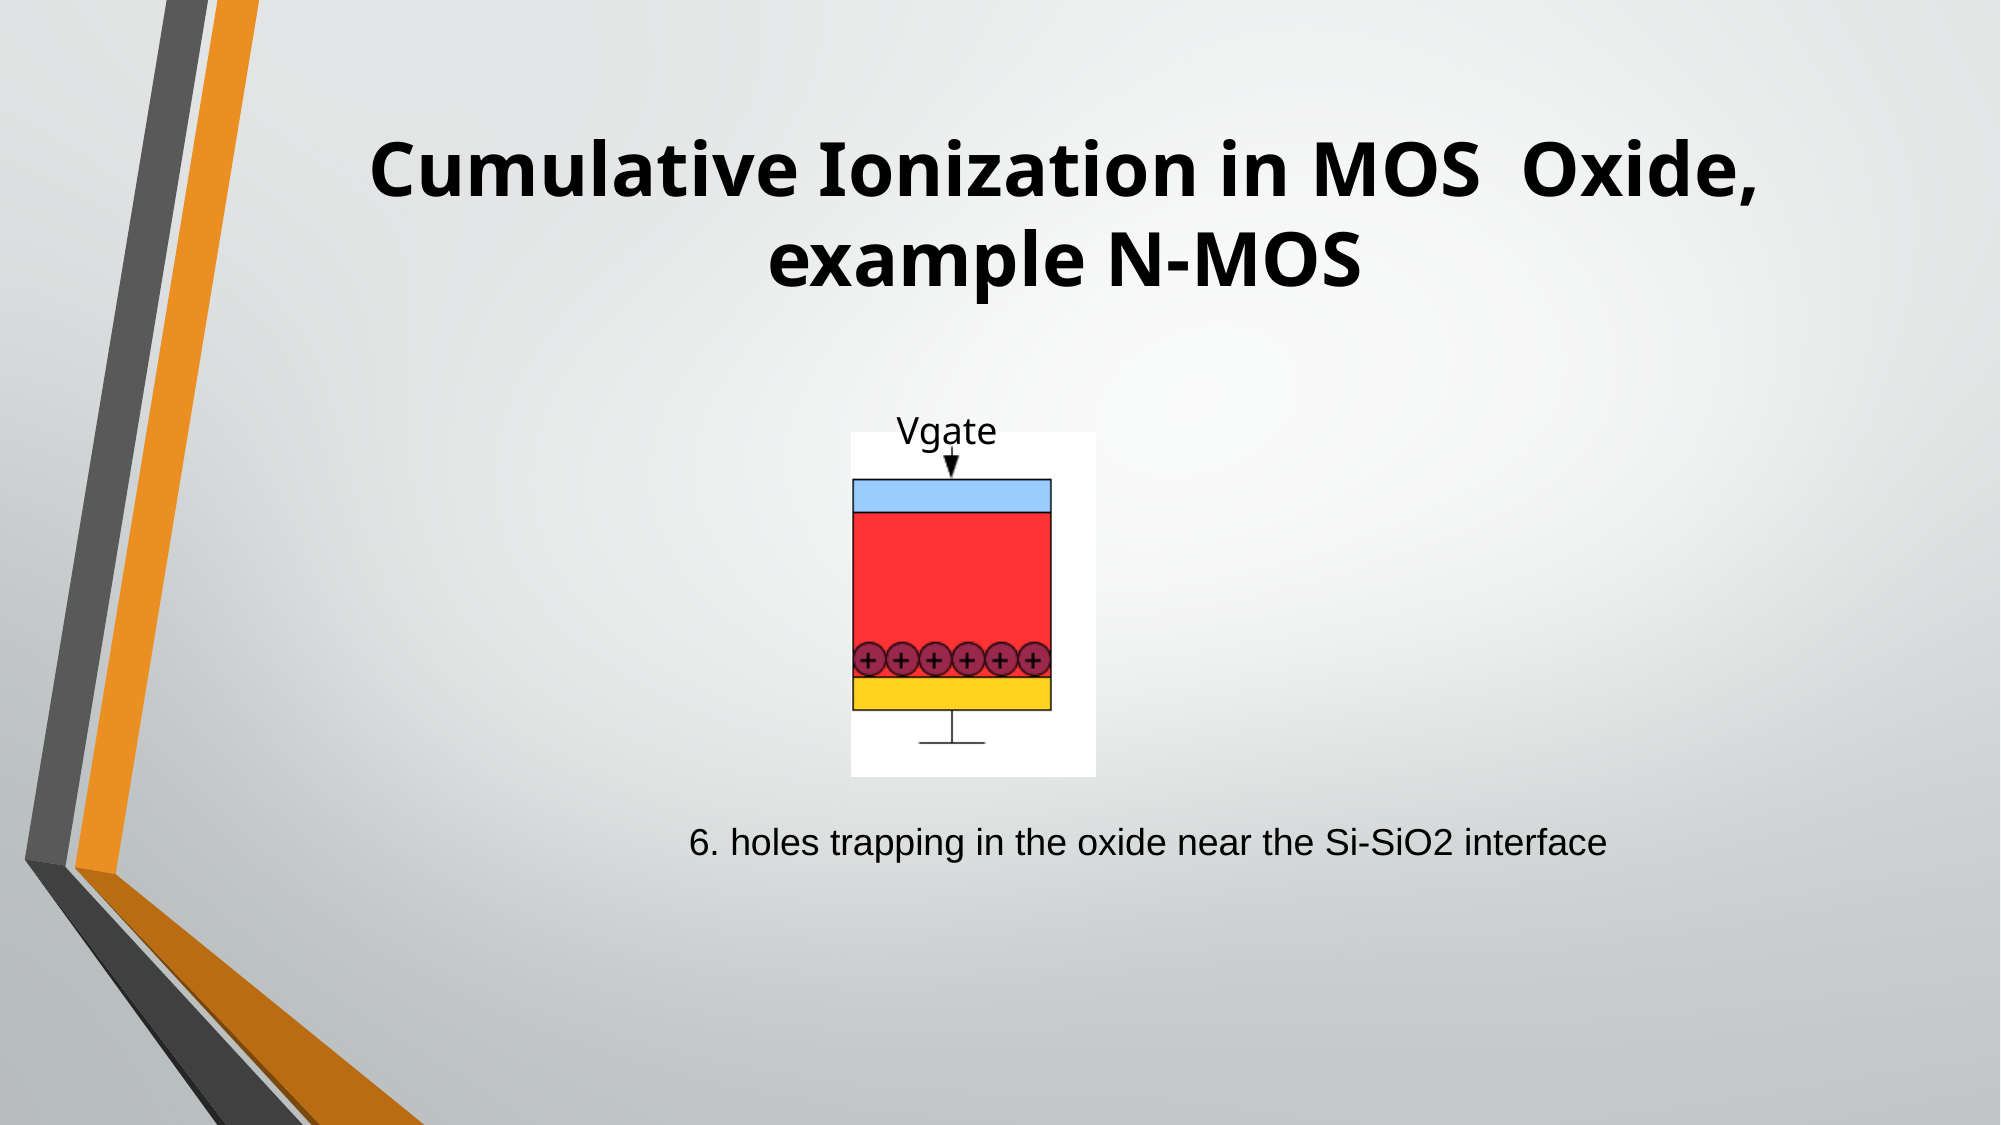

# Cumulative Ionization in MOS Oxide, example N-MOS
Vgate
6. holes trapping in the oxide near the Si-SiO2 interface